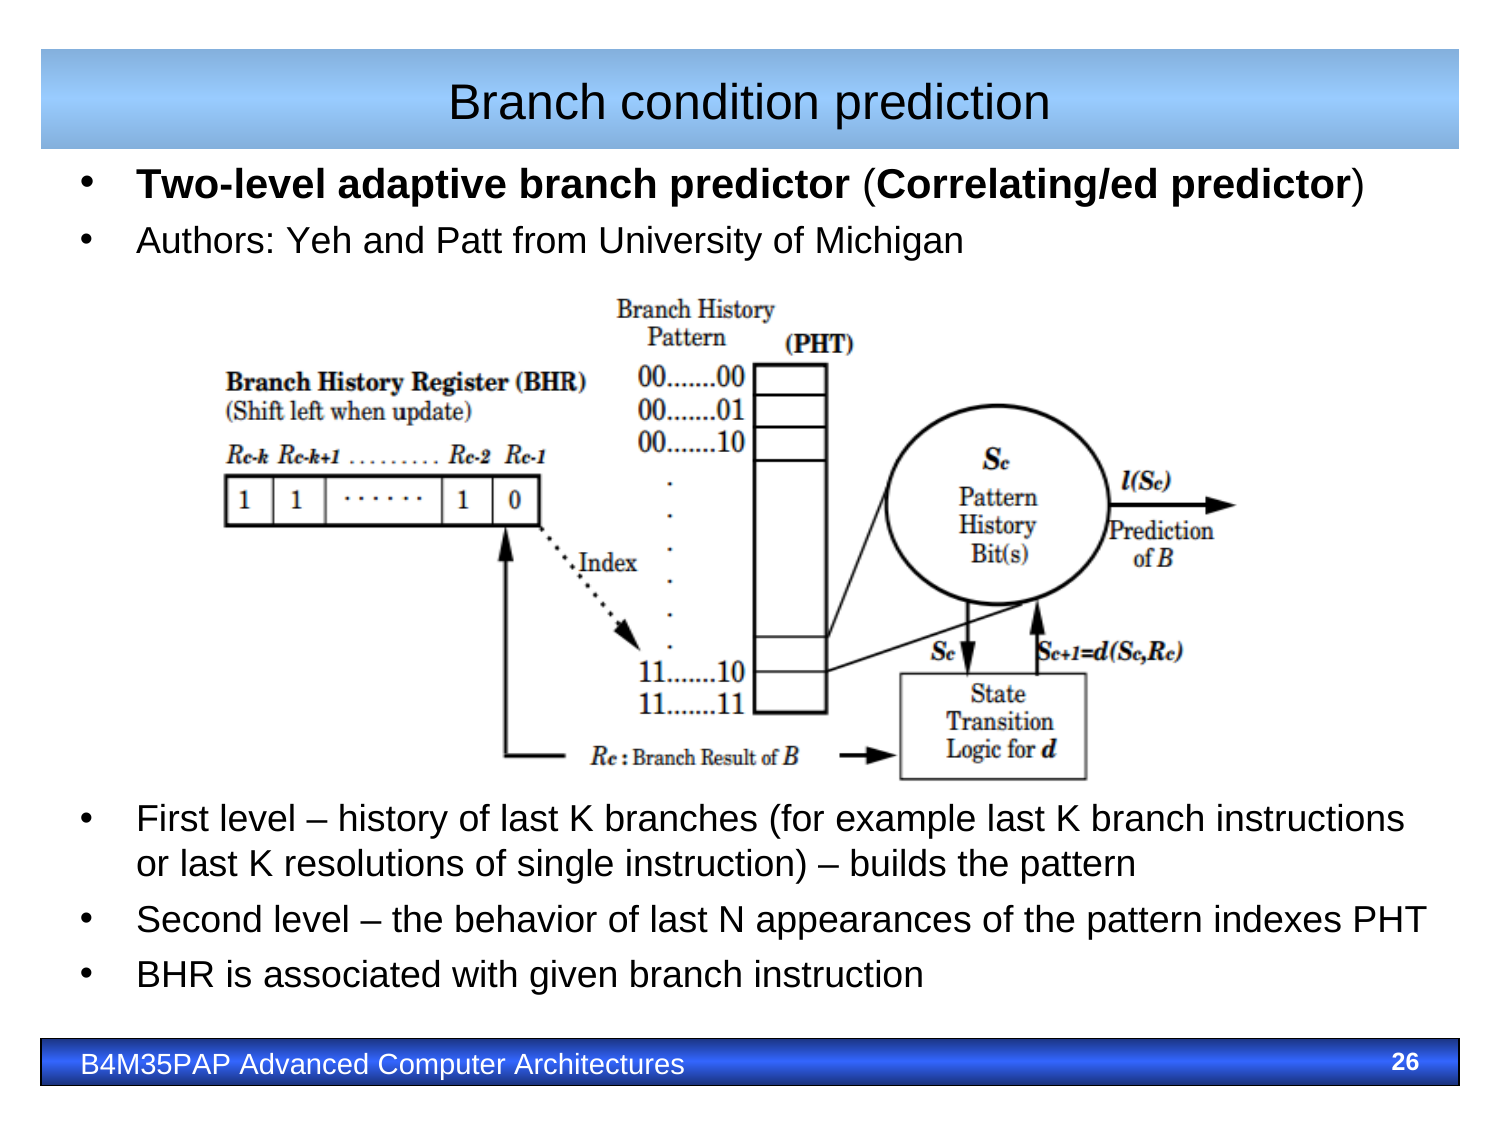

Branch condition prediction
# Two-level adaptive branch predictor (Correlating/ed predictor)
Authors: Yeh and Patt from University of Michigan
First level – history of last K branches (for example last K branch instructions or last K resolutions of single instruction) – builds the pattern
Second level – the behavior of last N appearances of the pattern indexes PHT
BHR is associated with given branch instruction